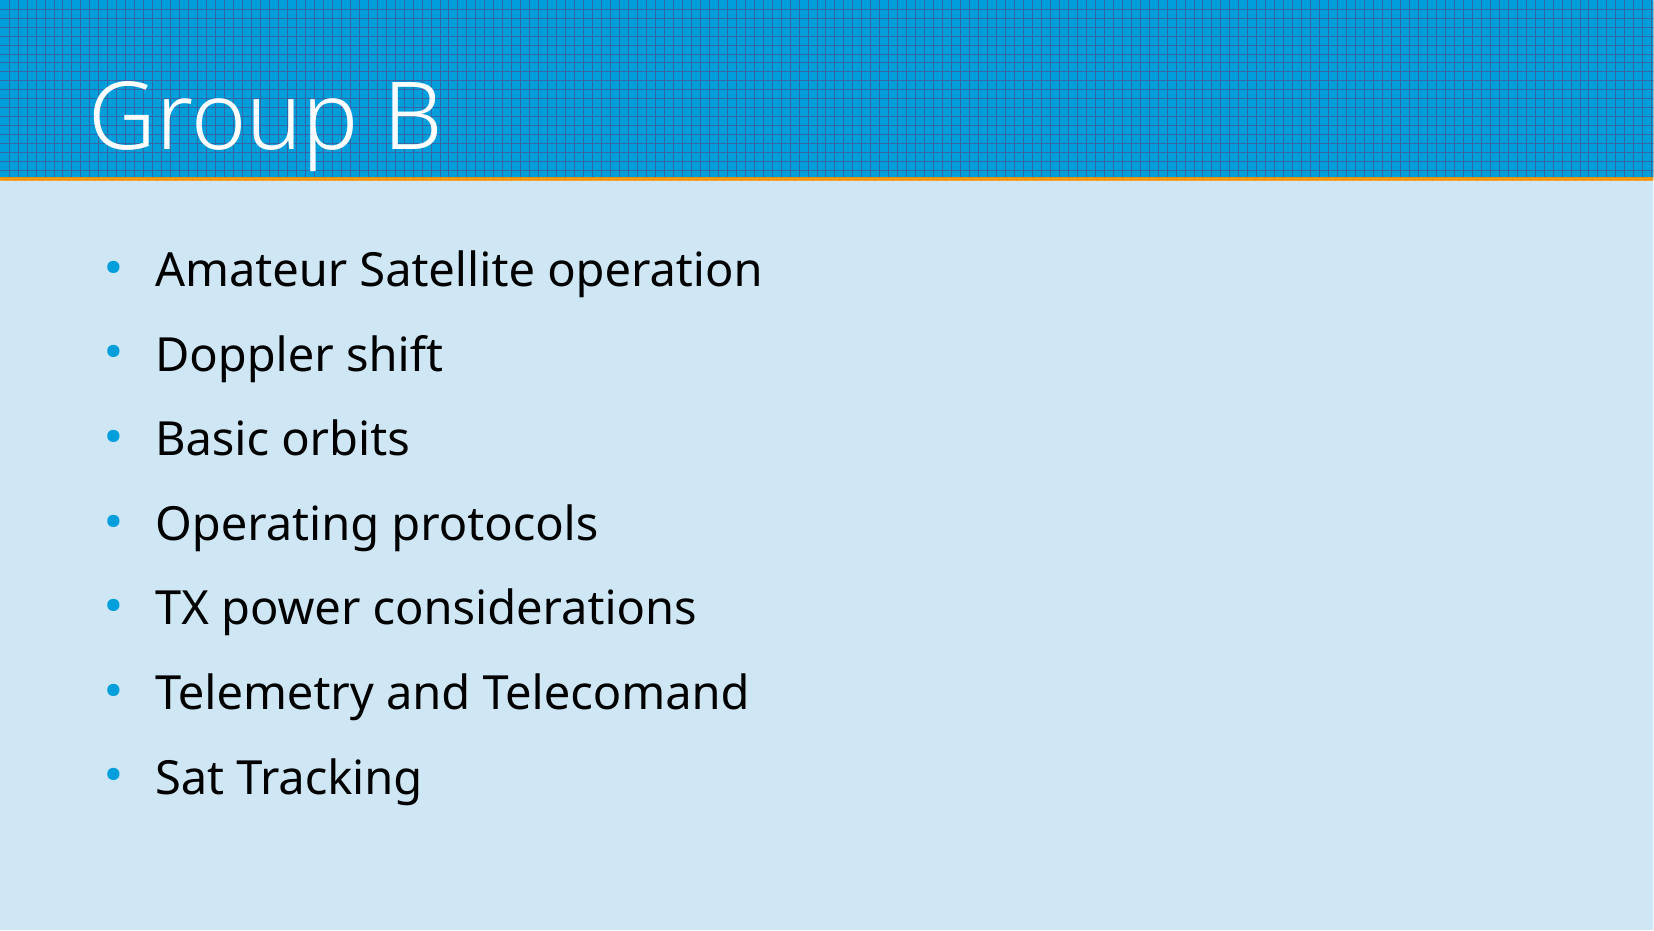

# Group B
Amateur Satellite operation
Doppler shift
Basic orbits
Operating protocols
TX power considerations
Telemetry and Telecomand
Sat Tracking